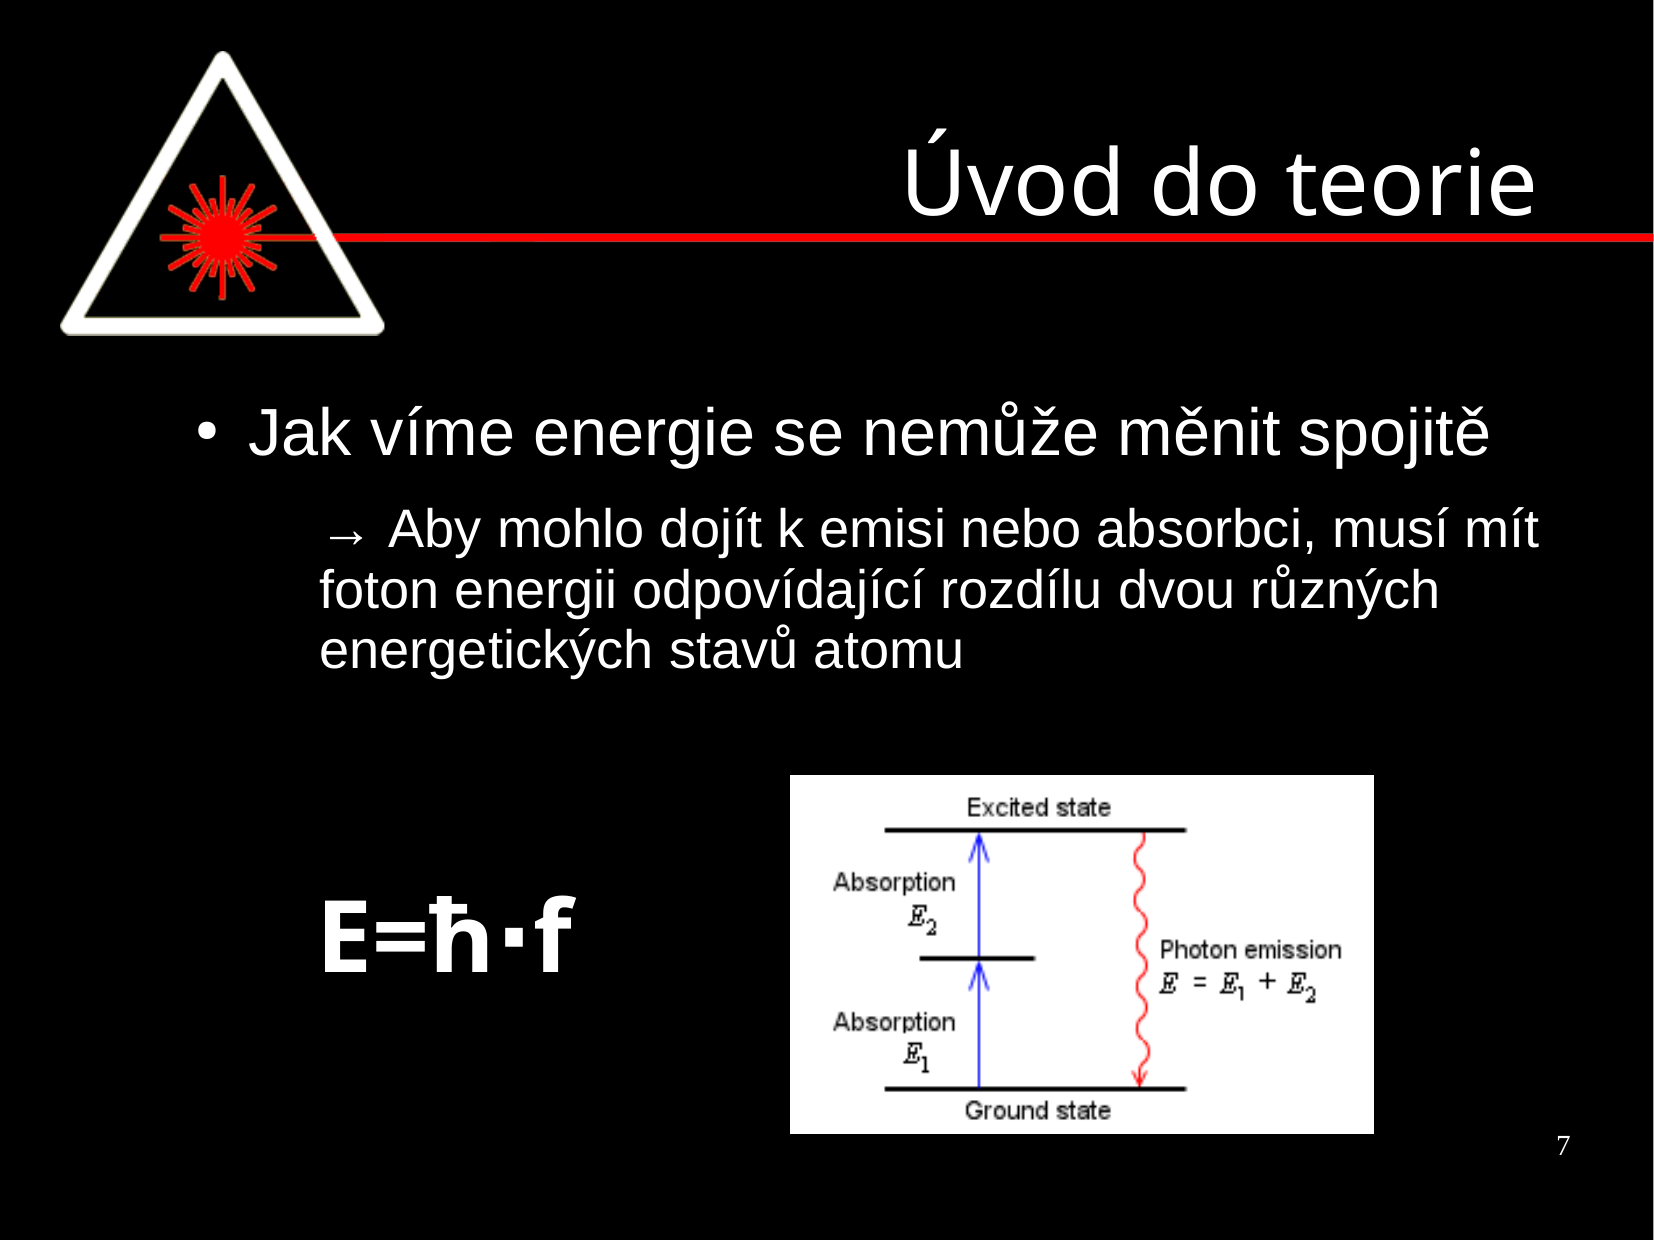

# Úvod do teorie
Jak víme energie se nemůže měnit spojitě
→ Aby mohlo dojít k emisi nebo absorbci, musí mít foton energii odpovídající rozdílu dvou různých energetických stavů atomu
E=ħ∙f
7